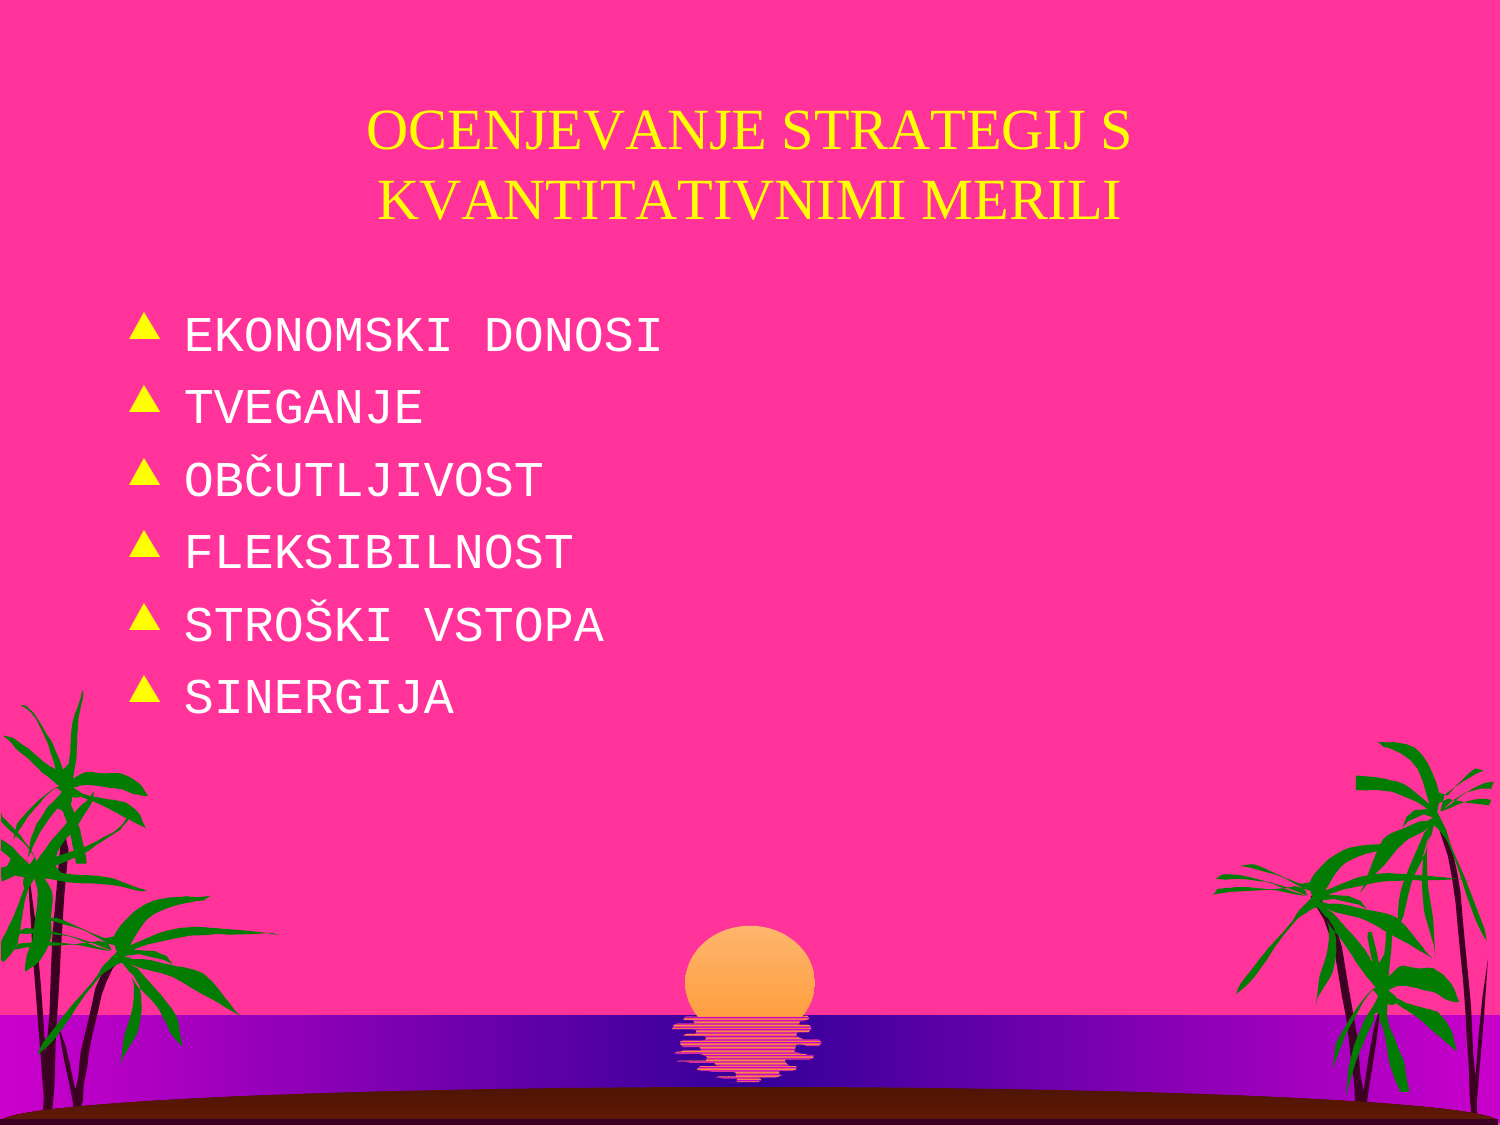

# OCENJEVANJE STRATEGIJ S KVANTITATIVNIMI MERILI
EKONOMSKI DONOSI
TVEGANJE
OBČUTLJIVOST
FLEKSIBILNOST
STROŠKI VSTOPA
SINERGIJA